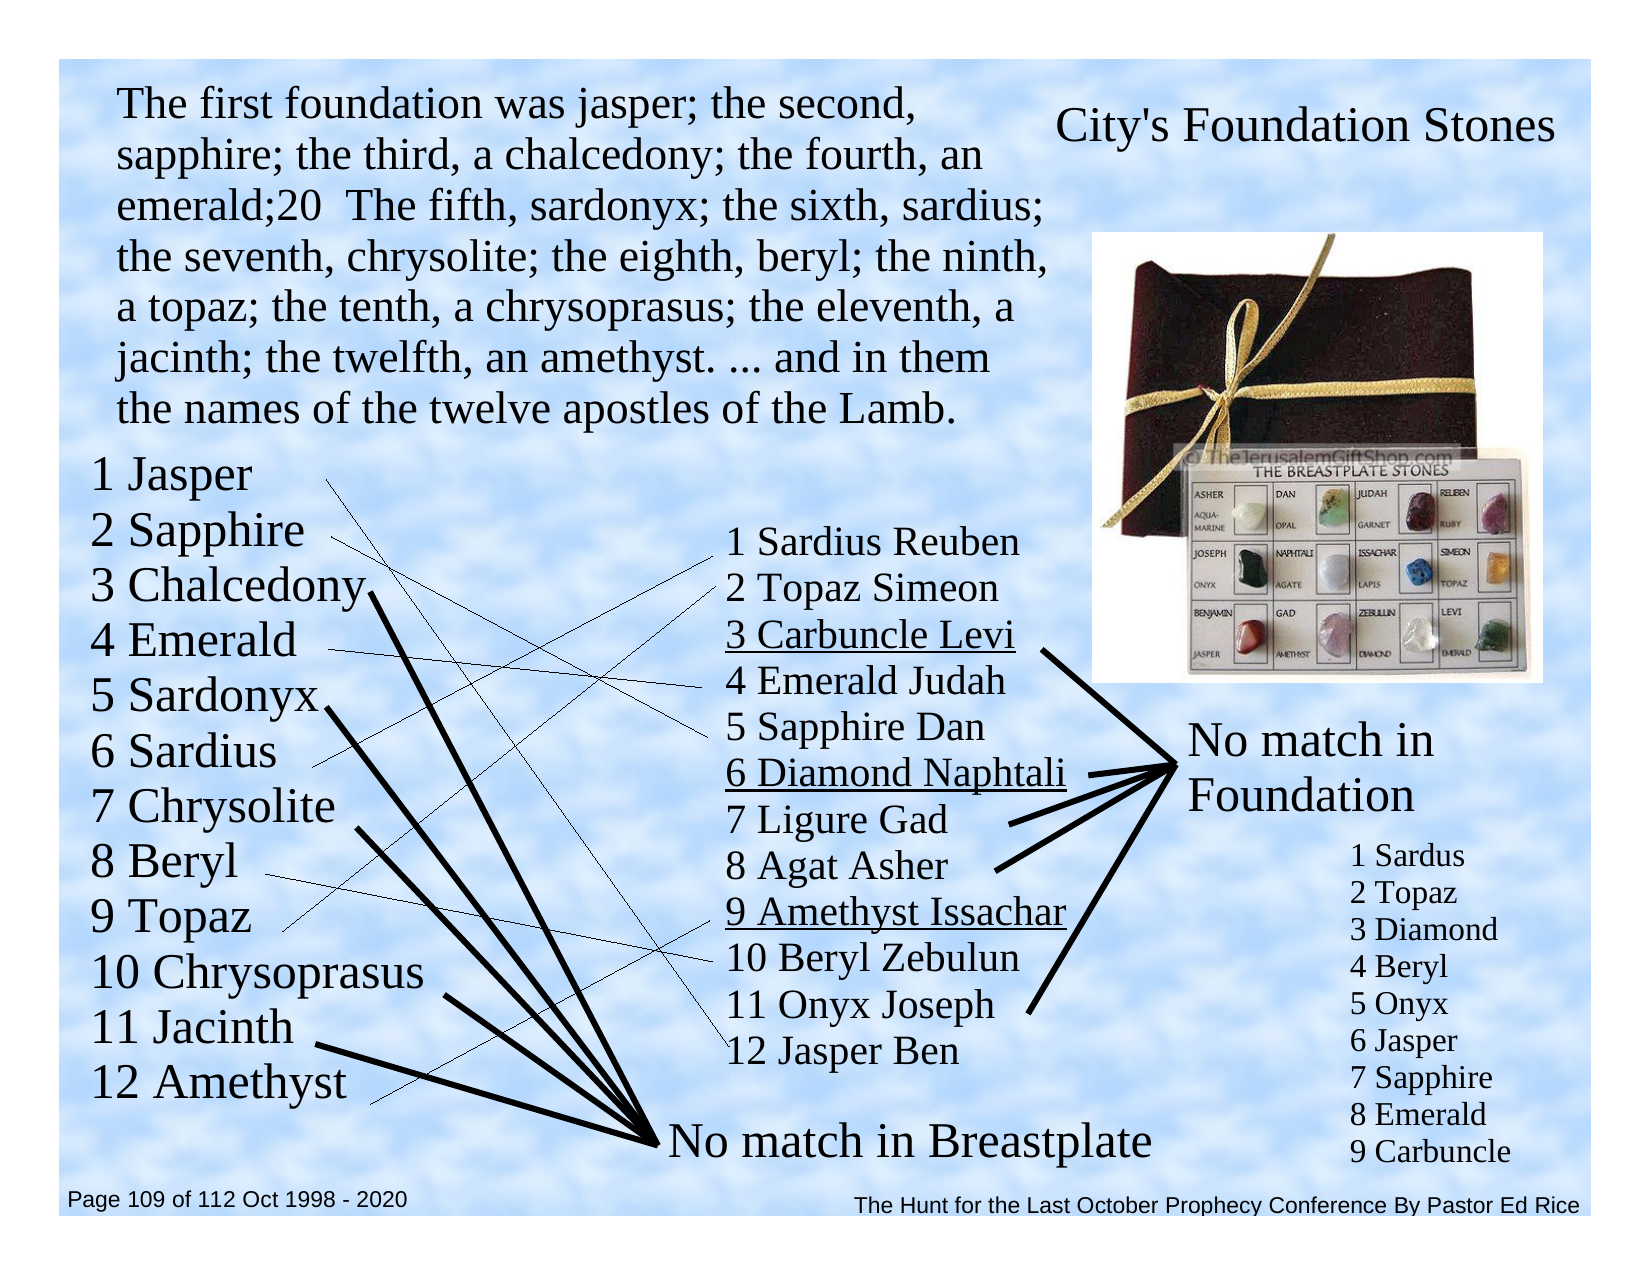

The first foundation was jasper; the second, sapphire; the third, a chalcedony; the fourth, an emerald;20 The fifth, sardonyx; the sixth, sardius; the seventh, chrysolite; the eighth, beryl; the ninth, a topaz; the tenth, a chrysoprasus; the eleventh, a jacinth; the twelfth, an amethyst. ... and in them the names of the twelve apostles of the Lamb.
City's Foundation Stones
1 Jasper
2 Sapphire
3 Chalcedony
4 Emerald
5 Sardonyx
6 Sardius
7 Chrysolite
8 Beryl
9 Topaz
10 Chrysoprasus
11 Jacinth
12 Amethyst
1 Sardius Reuben
2 Topaz Simeon
3 Carbuncle Levi
4 Emerald Judah
5 Sapphire Dan
6 Diamond Naphtali
7 Ligure Gad
8 Agat Asher
9 Amethyst Issachar
10 Beryl Zebulun
11 Onyx Joseph
12 Jasper Ben
No match in
Foundation
1 Sardus
2 Topaz
3 Diamond
4 Beryl
5 Onyx
6 Jasper
7 Sapphire
8 Emerald
9 Carbuncle
No match in Breastplate